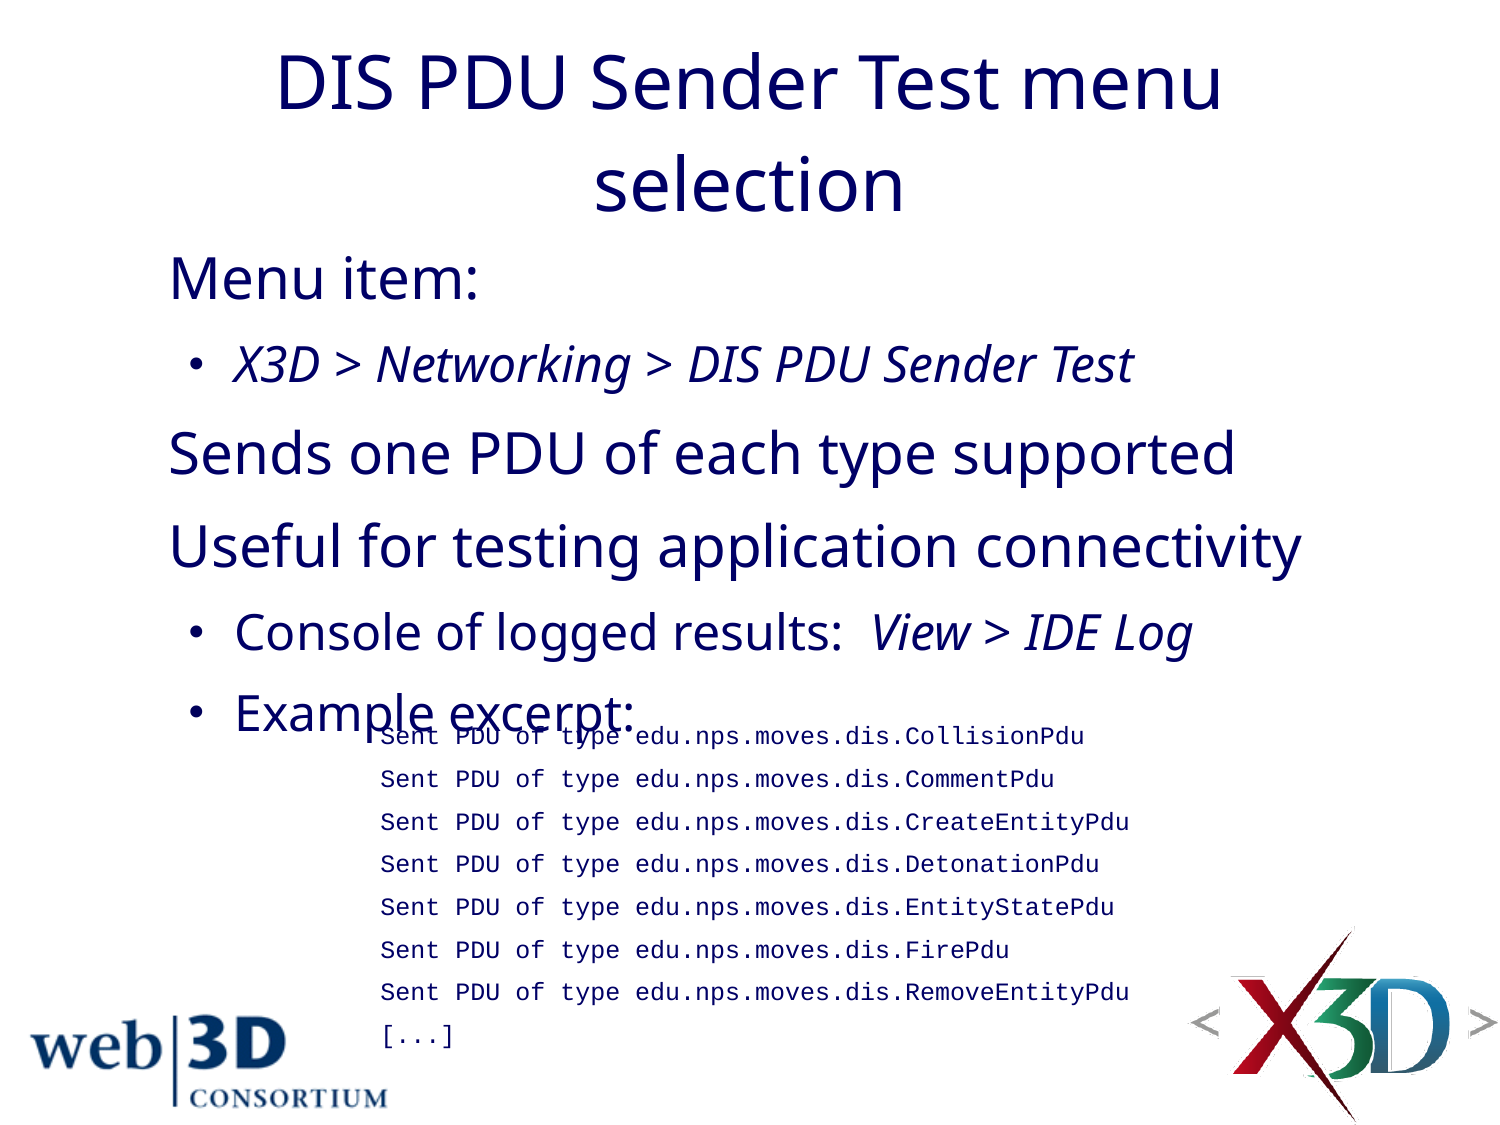

# DIS PDU Sender Test menu selection
Menu item:
X3D > Networking > DIS PDU Sender Test
Sends one PDU of each type supported
Useful for testing application connectivity
Console of logged results: View > IDE Log
Example excerpt:
Sent PDU of type edu.nps.moves.dis.CollisionPdu
Sent PDU of type edu.nps.moves.dis.CommentPdu
Sent PDU of type edu.nps.moves.dis.CreateEntityPdu
Sent PDU of type edu.nps.moves.dis.DetonationPdu
Sent PDU of type edu.nps.moves.dis.EntityStatePdu
Sent PDU of type edu.nps.moves.dis.FirePdu
Sent PDU of type edu.nps.moves.dis.RemoveEntityPdu
[...]